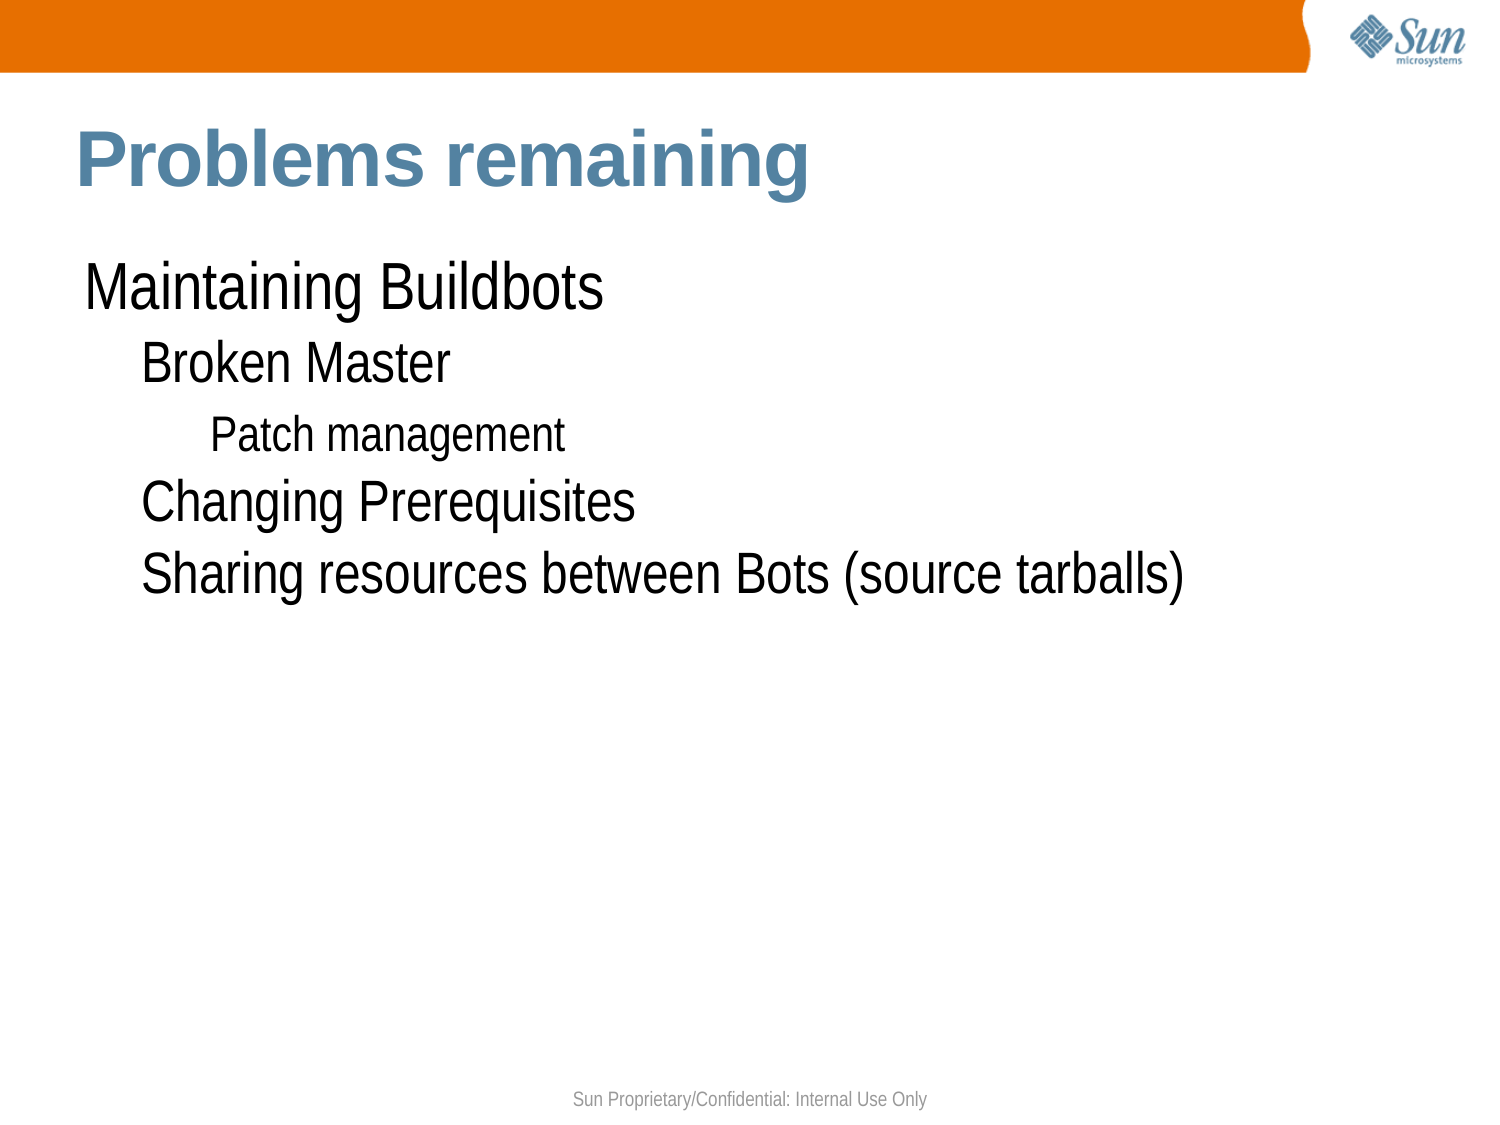

# Problems remaining
Maintaining Buildbots
Broken Master
Patch management
Changing Prerequisites
Sharing resources between Bots (source tarballs)